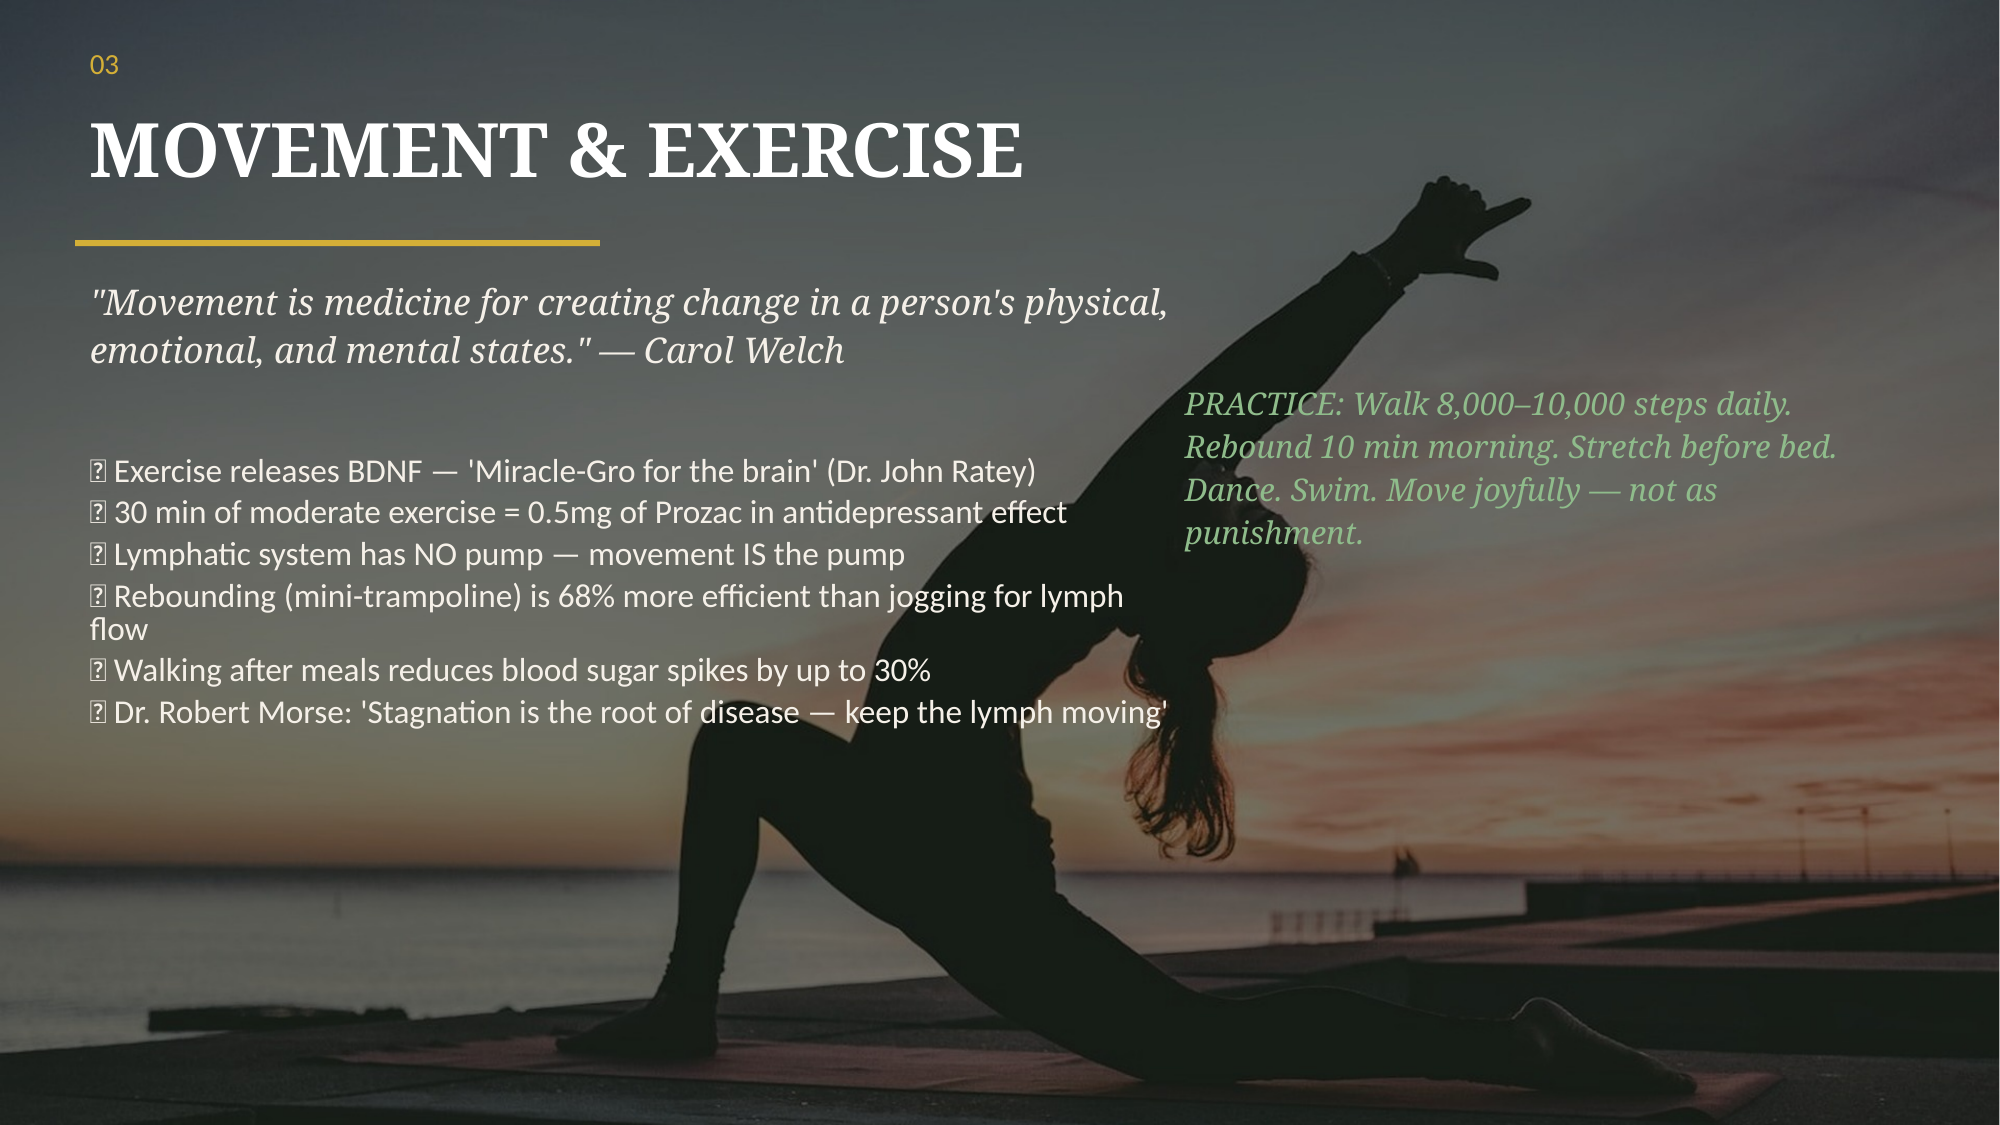

03
MOVEMENT & EXERCISE
"Movement is medicine for creating change in a person's physical, emotional, and mental states." — Carol Welch
PRACTICE: Walk 8,000–10,000 steps daily. Rebound 10 min morning. Stretch before bed. Dance. Swim. Move joyfully — not as punishment.
🏃 Exercise releases BDNF — 'Miracle-Gro for the brain' (Dr. John Ratey)
🏃 30 min of moderate exercise = 0.5mg of Prozac in antidepressant effect
🏃 Lymphatic system has NO pump — movement IS the pump
🏃 Rebounding (mini-trampoline) is 68% more efficient than jogging for lymph flow
🏃 Walking after meals reduces blood sugar spikes by up to 30%
🏃 Dr. Robert Morse: 'Stagnation is the root of disease — keep the lymph moving'